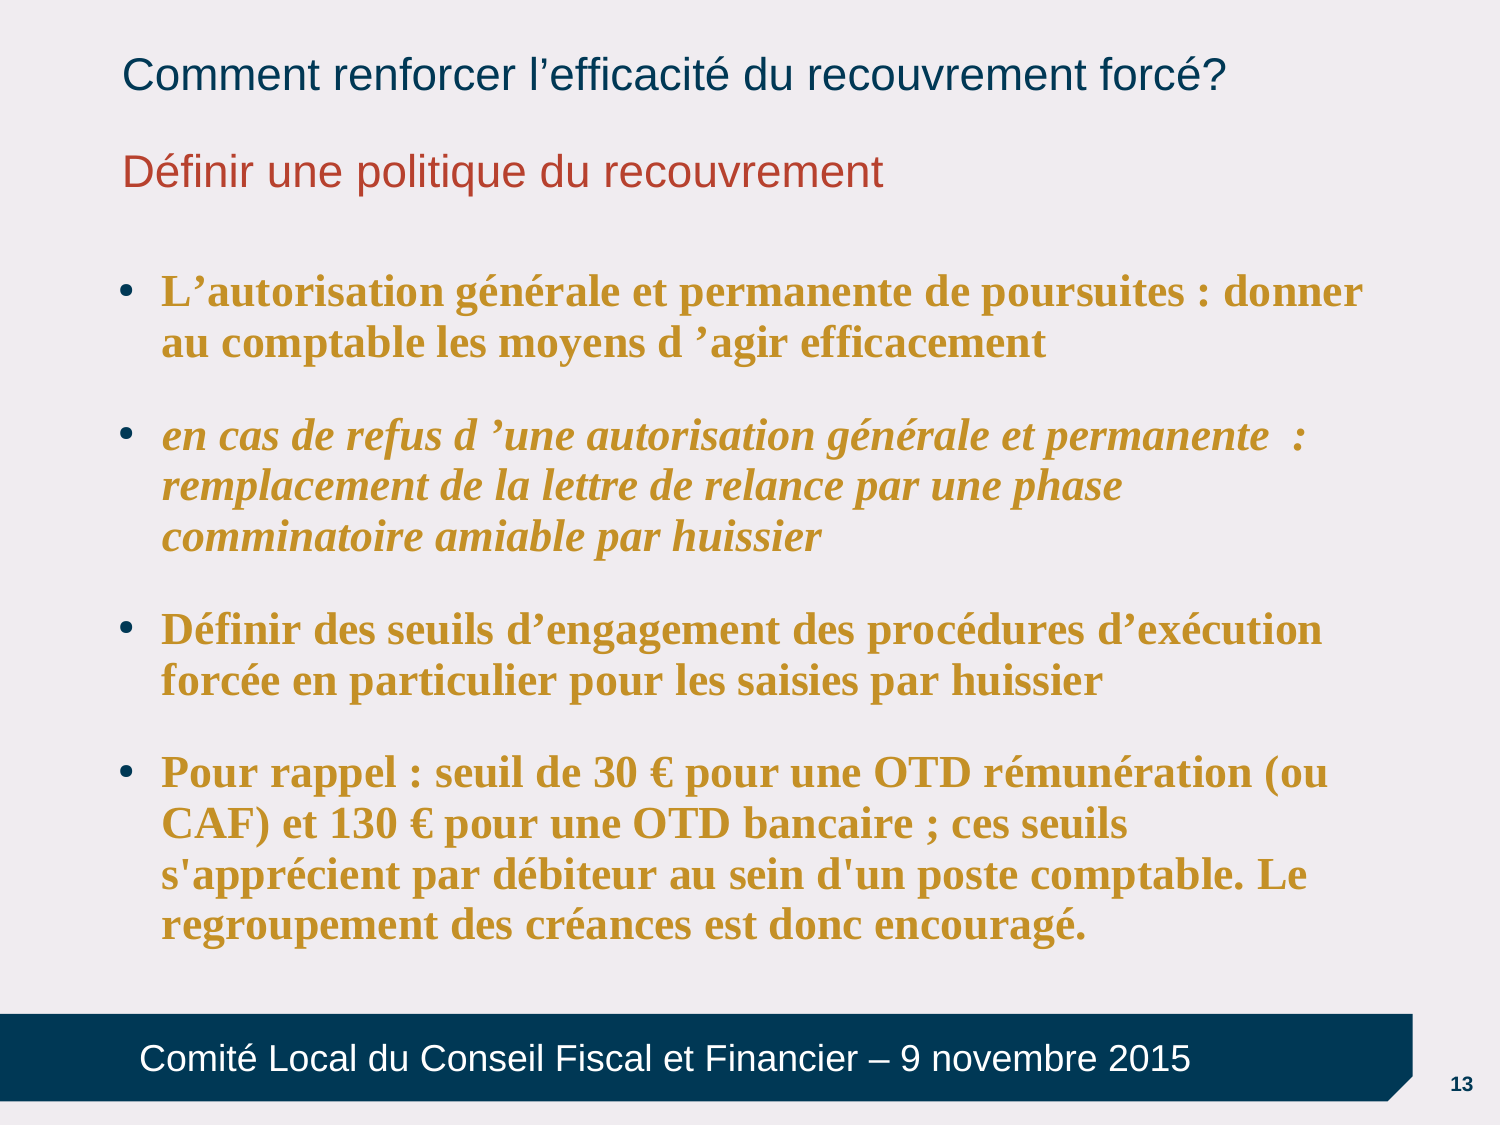

# Comment renforcer l’efficacité du recouvrement forcé? Définir une politique du recouvrement
L’autorisation générale et permanente de poursuites : donner au comptable les moyens d ’agir efficacement
en cas de refus d ’une autorisation générale et permanente : remplacement de la lettre de relance par une phase comminatoire amiable par huissier
Définir des seuils d’engagement des procédures d’exécution forcée en particulier pour les saisies par huissier
Pour rappel : seuil de 30 € pour une OTD rémunération (ou CAF) et 130 € pour une OTD bancaire ; ces seuils s'apprécient par débiteur au sein d'un poste comptable. Le regroupement des créances est donc encouragé.